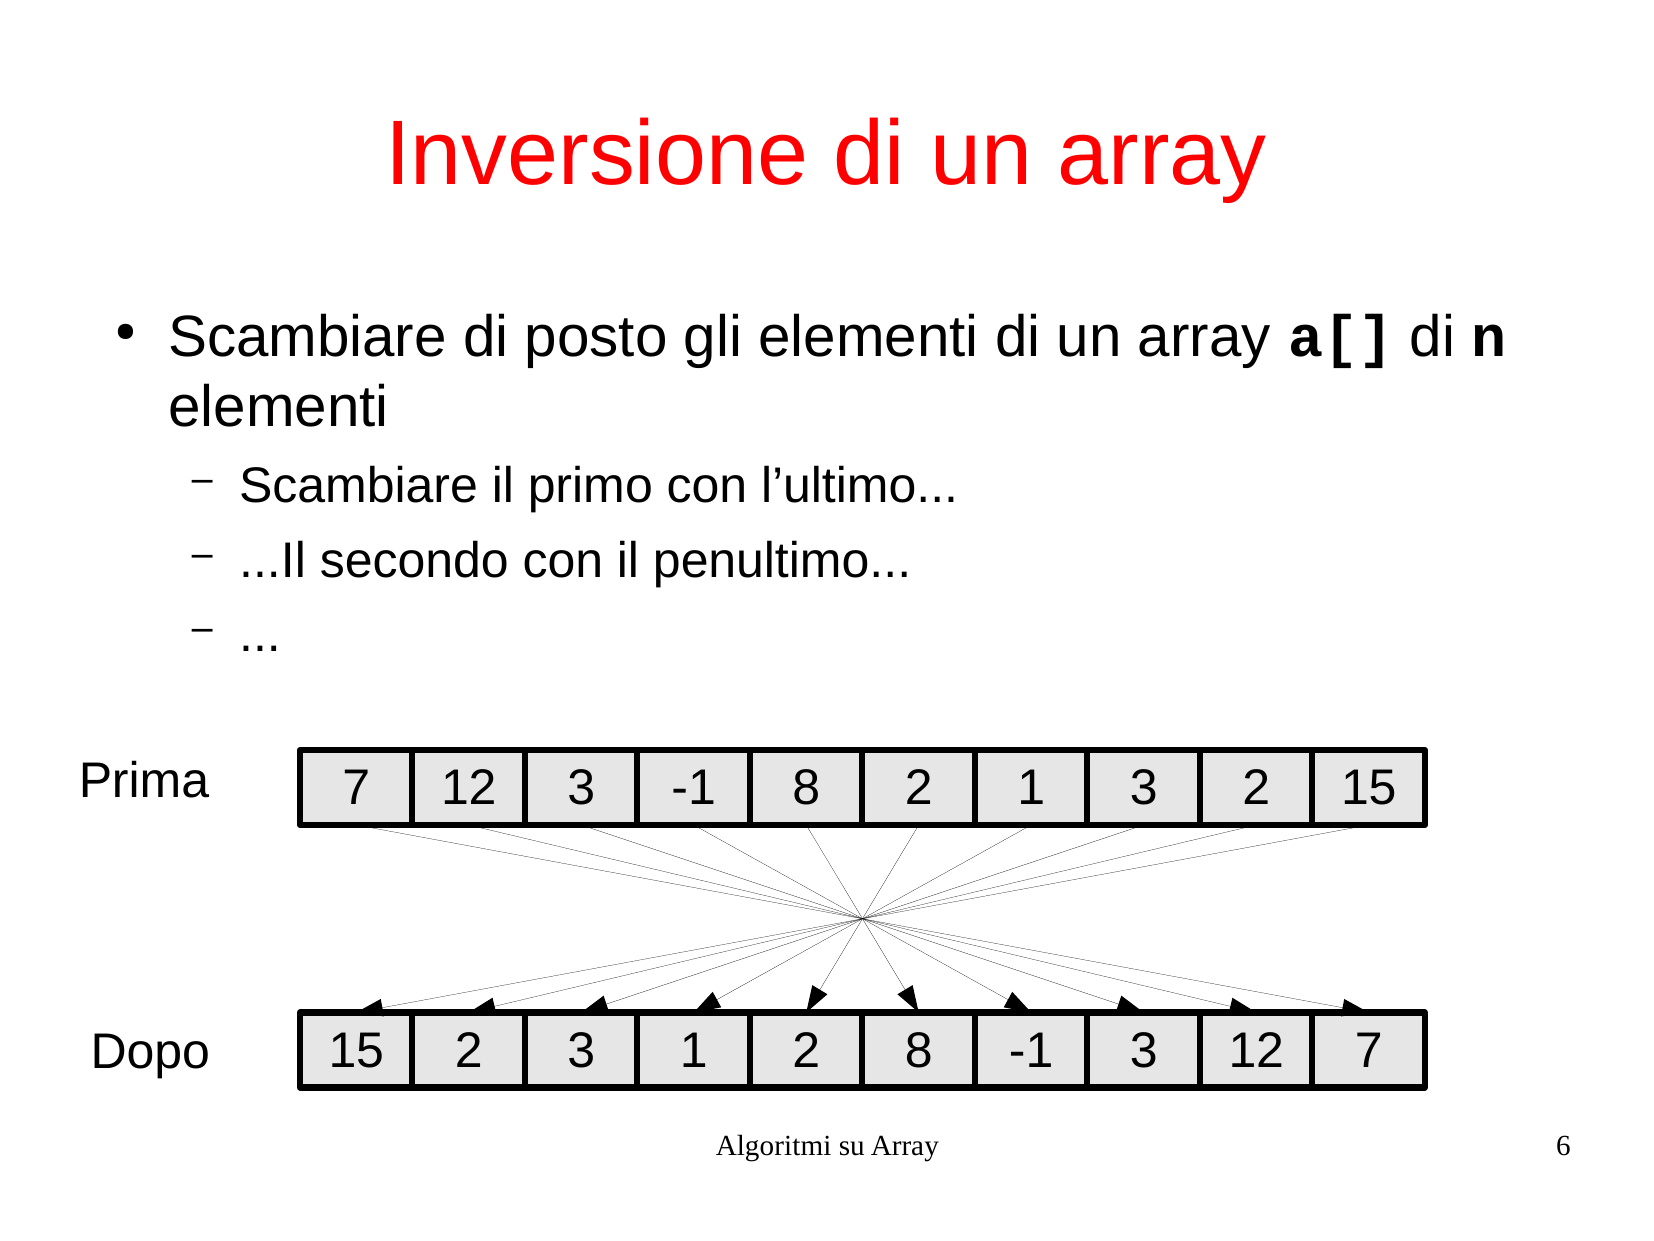

# Inversione di un array
Scambiare di posto gli elementi di un array a[] di n elementi
Scambiare il primo con l’ultimo...
...Il secondo con il penultimo...
...
7
12
3
-1
8
2
1
3
2
15
Prima
15
2
3
1
2
8
-1
3
12
7
Dopo
Algoritmi su Array
6